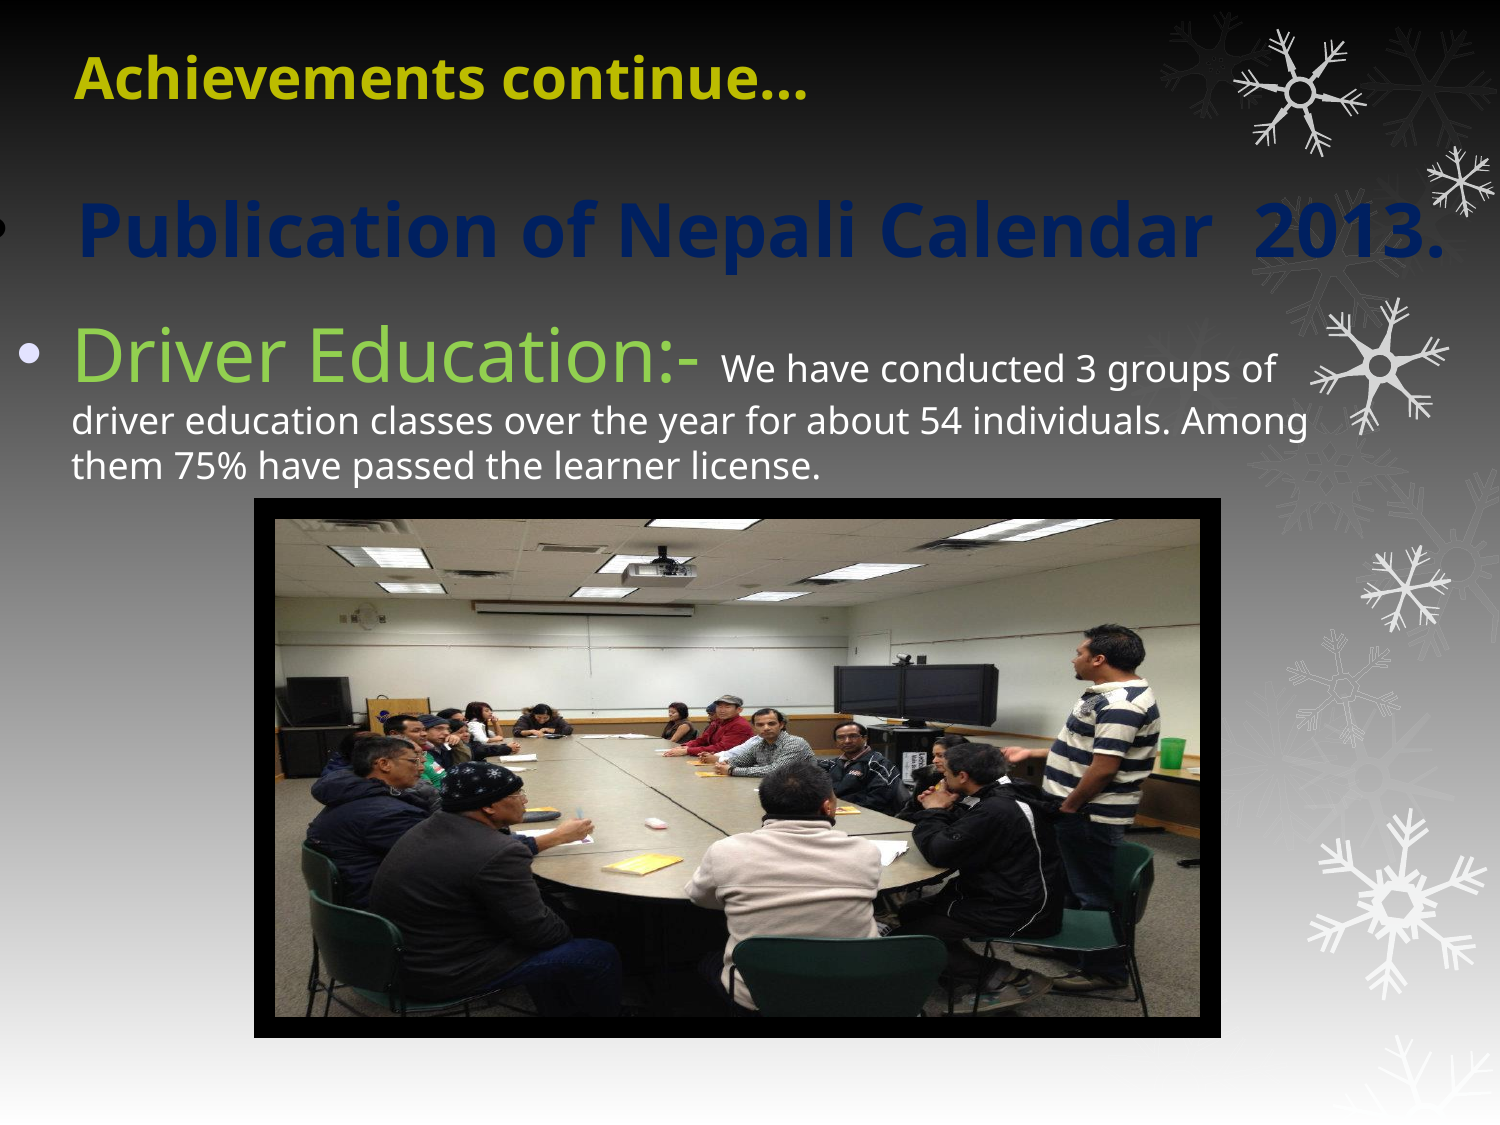

Achievements continue…
Publication of Nepali Calendar 2013.
Driver Education:- We have conducted 3 groups of driver education classes over the year for about 54 individuals. Among them 75% have passed the learner license.